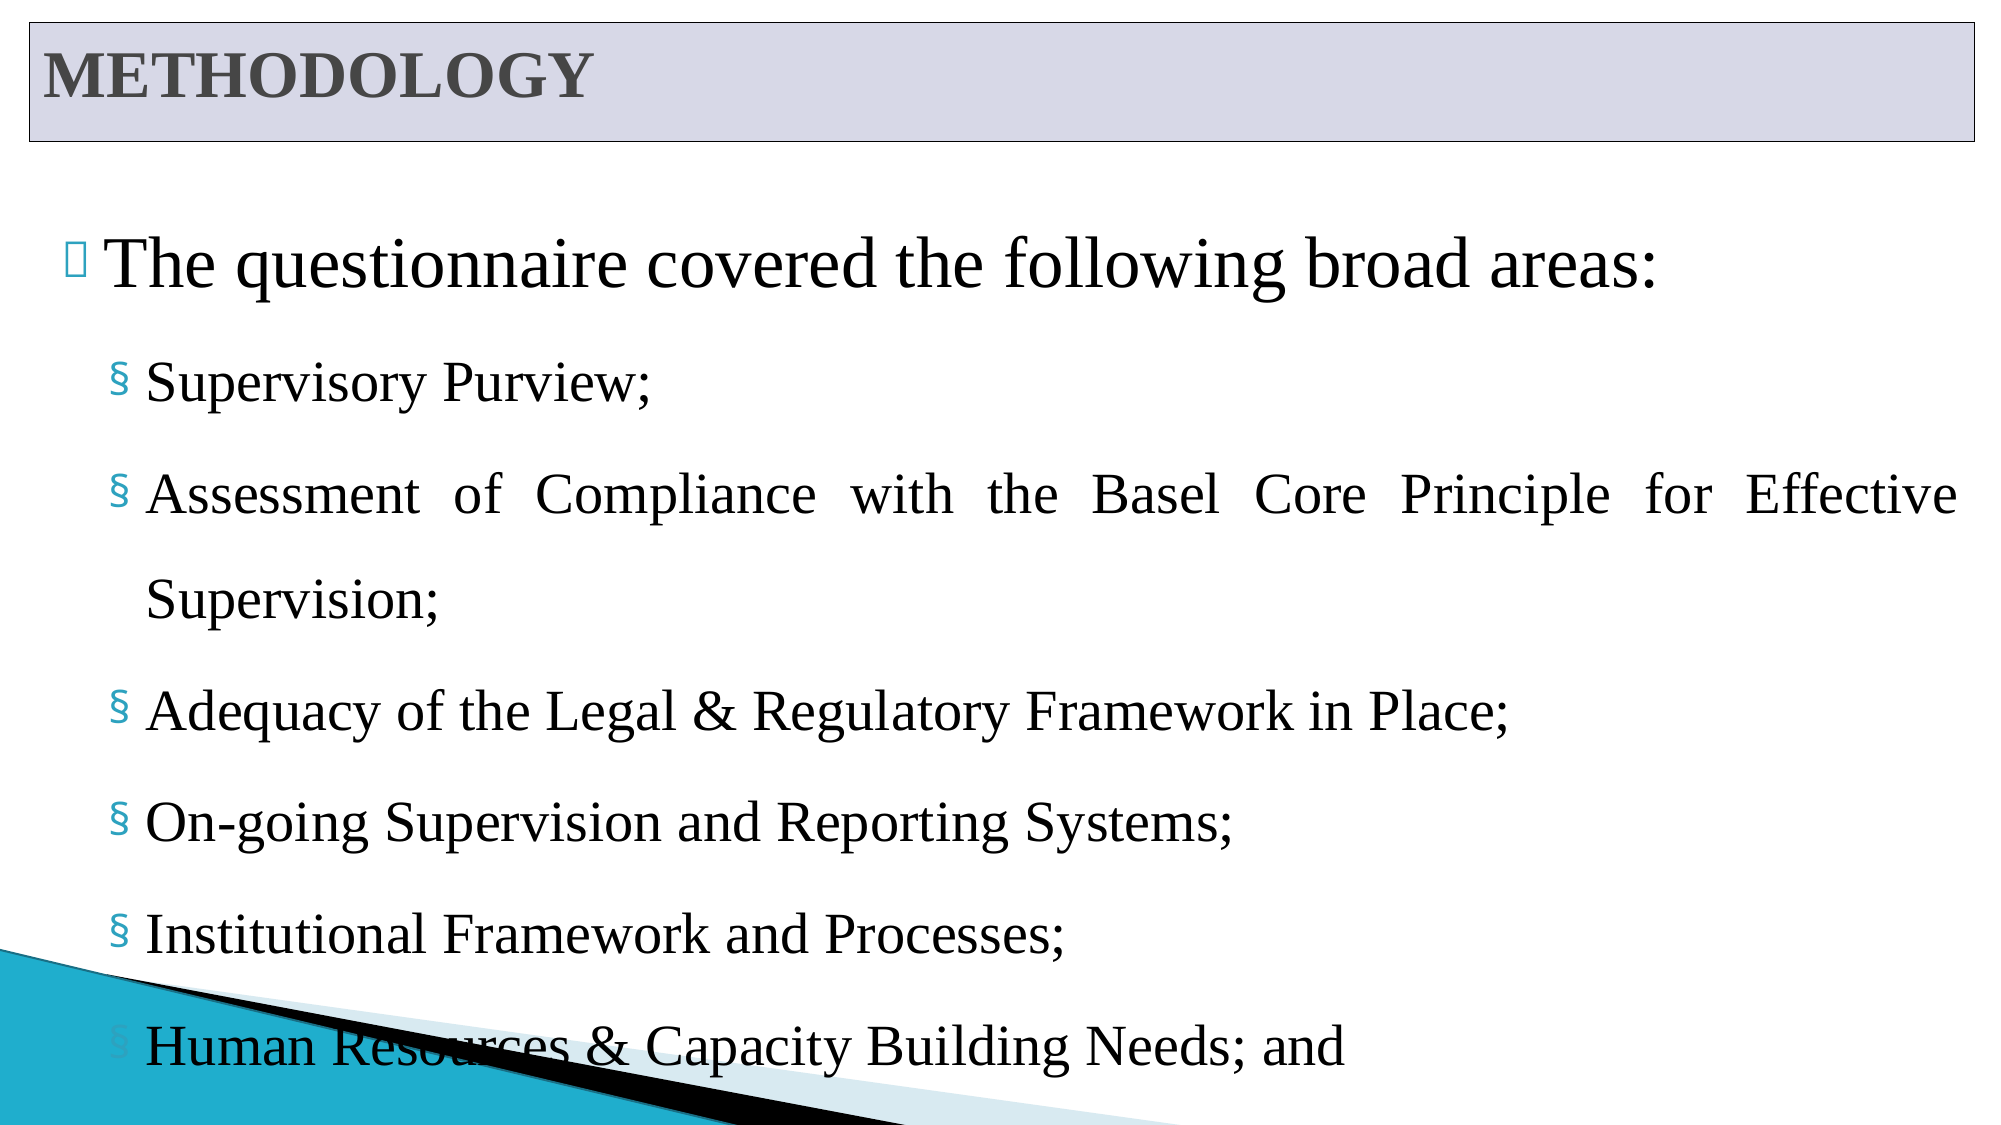

# METHODOLOGY
The questionnaire covered the following broad areas:
Supervisory Purview;
Assessment of Compliance with the Basel Core Principle for Effective Supervision;
Adequacy of the Legal & Regulatory Framework in Place;
On-going Supervision and Reporting Systems;
Institutional Framework and Processes;
Human Resources & Capacity Building Needs; and
Supervisory Initiatives.